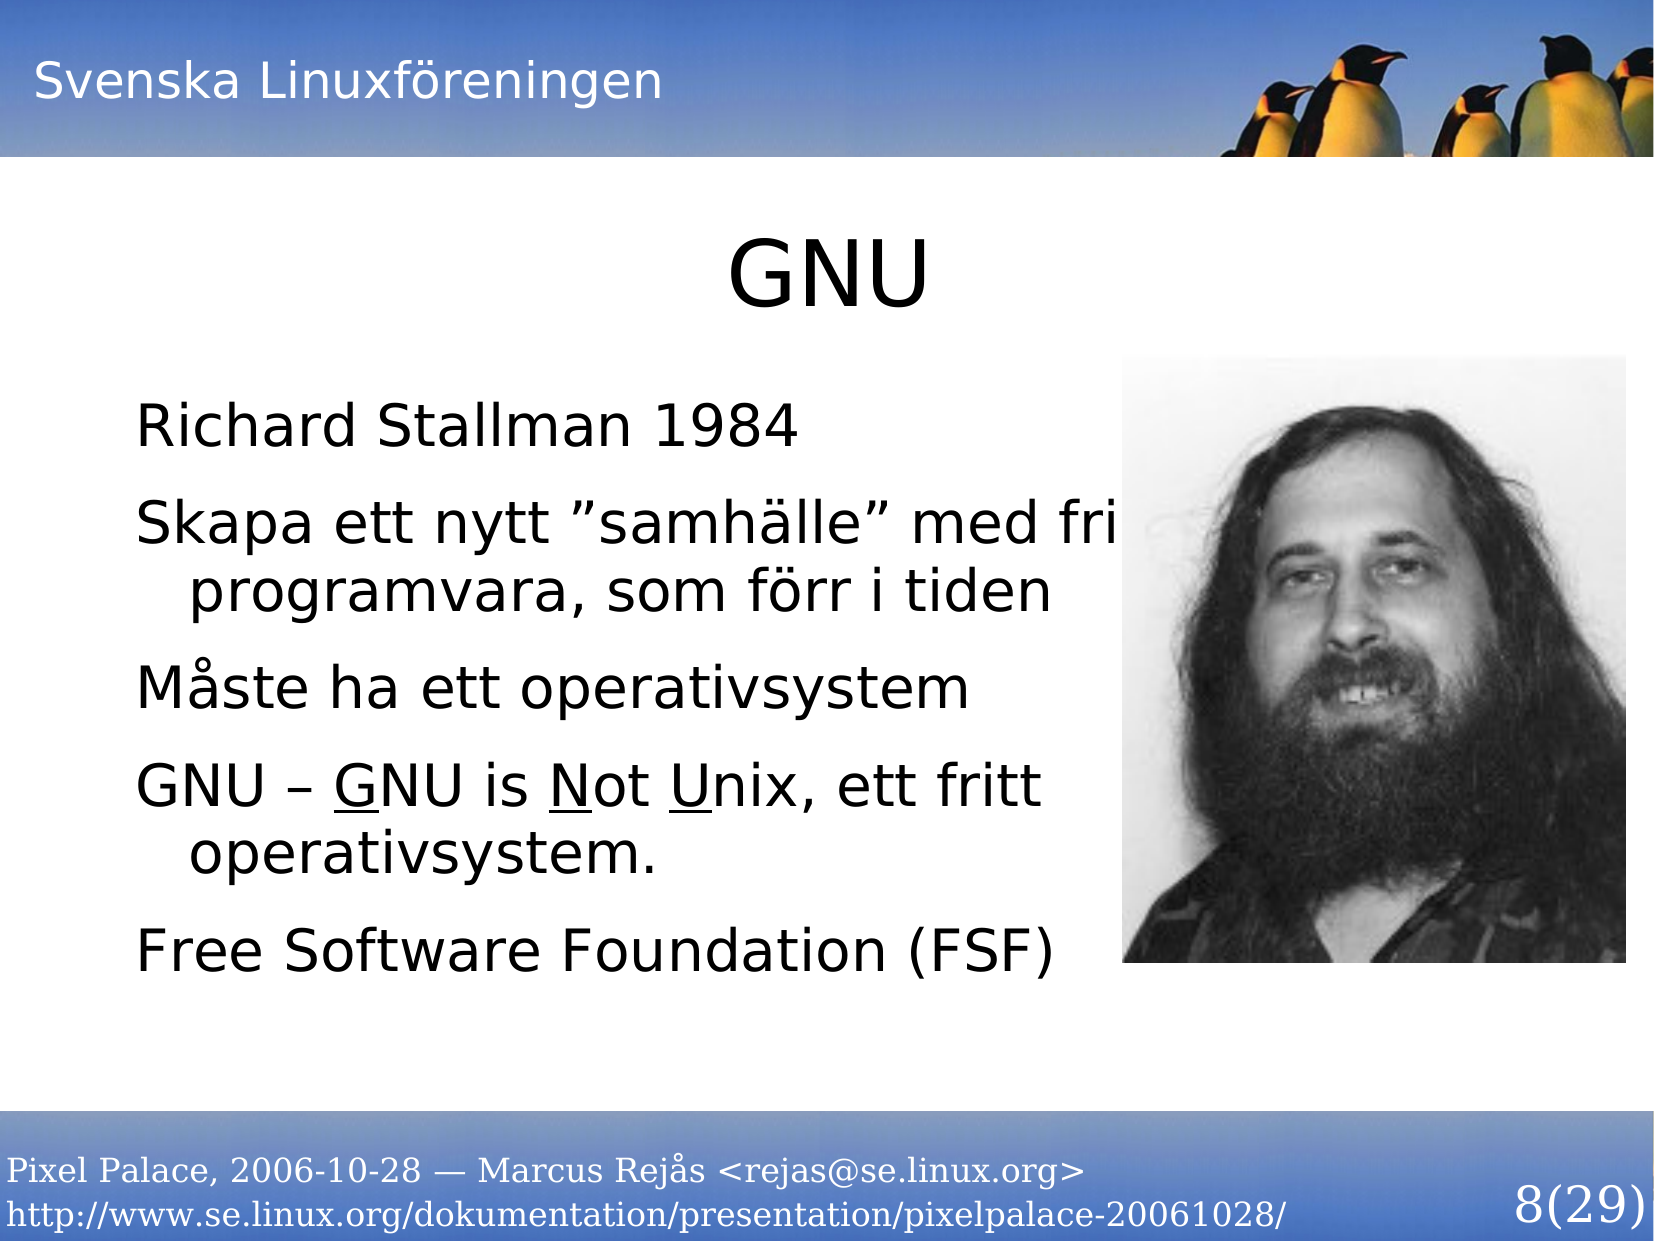

# GNU
Richard Stallman 1984
Skapa ett nytt ”samhälle” med fri programvara, som förr i tiden
Måste ha ett operativsystem
GNU – GNU is Not Unix, ett fritt operativsystem.
Free Software Foundation (FSF)